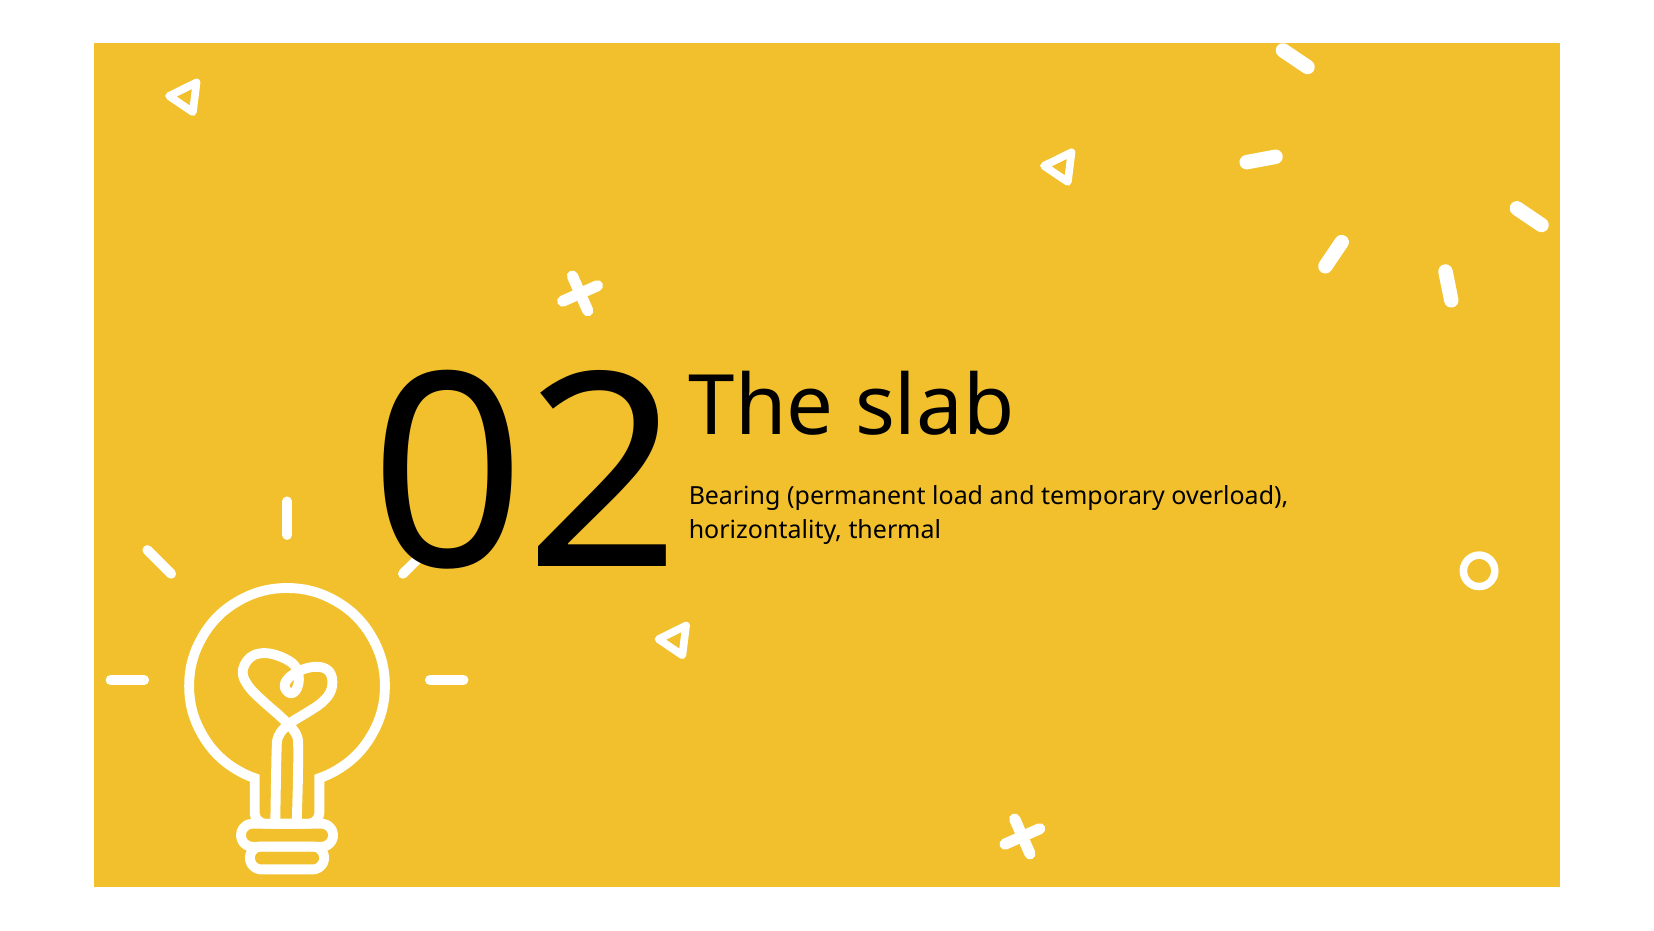

02
# The slab
Bearing (permanent load and temporary overload), horizontality, thermal